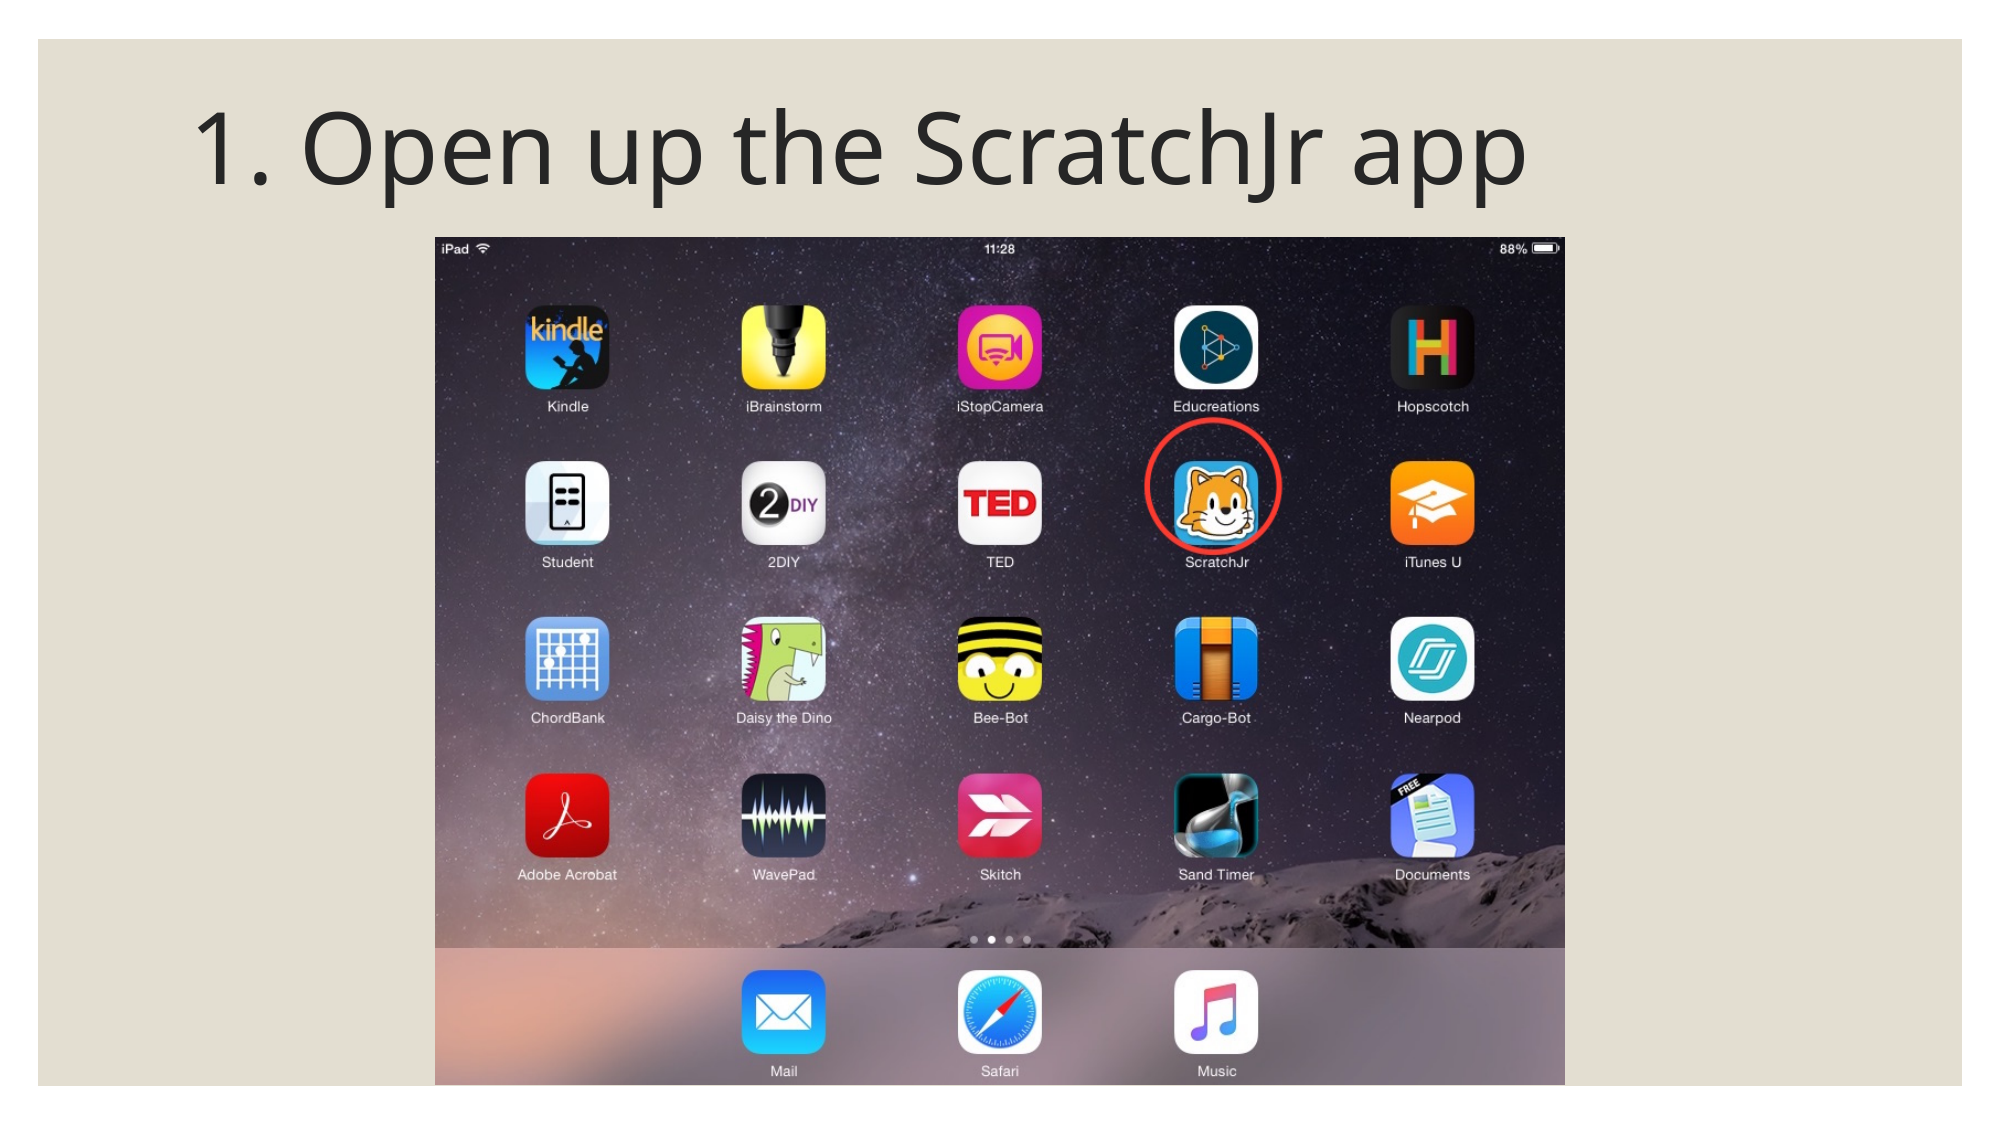

# 1. Open up the ScratchJr app